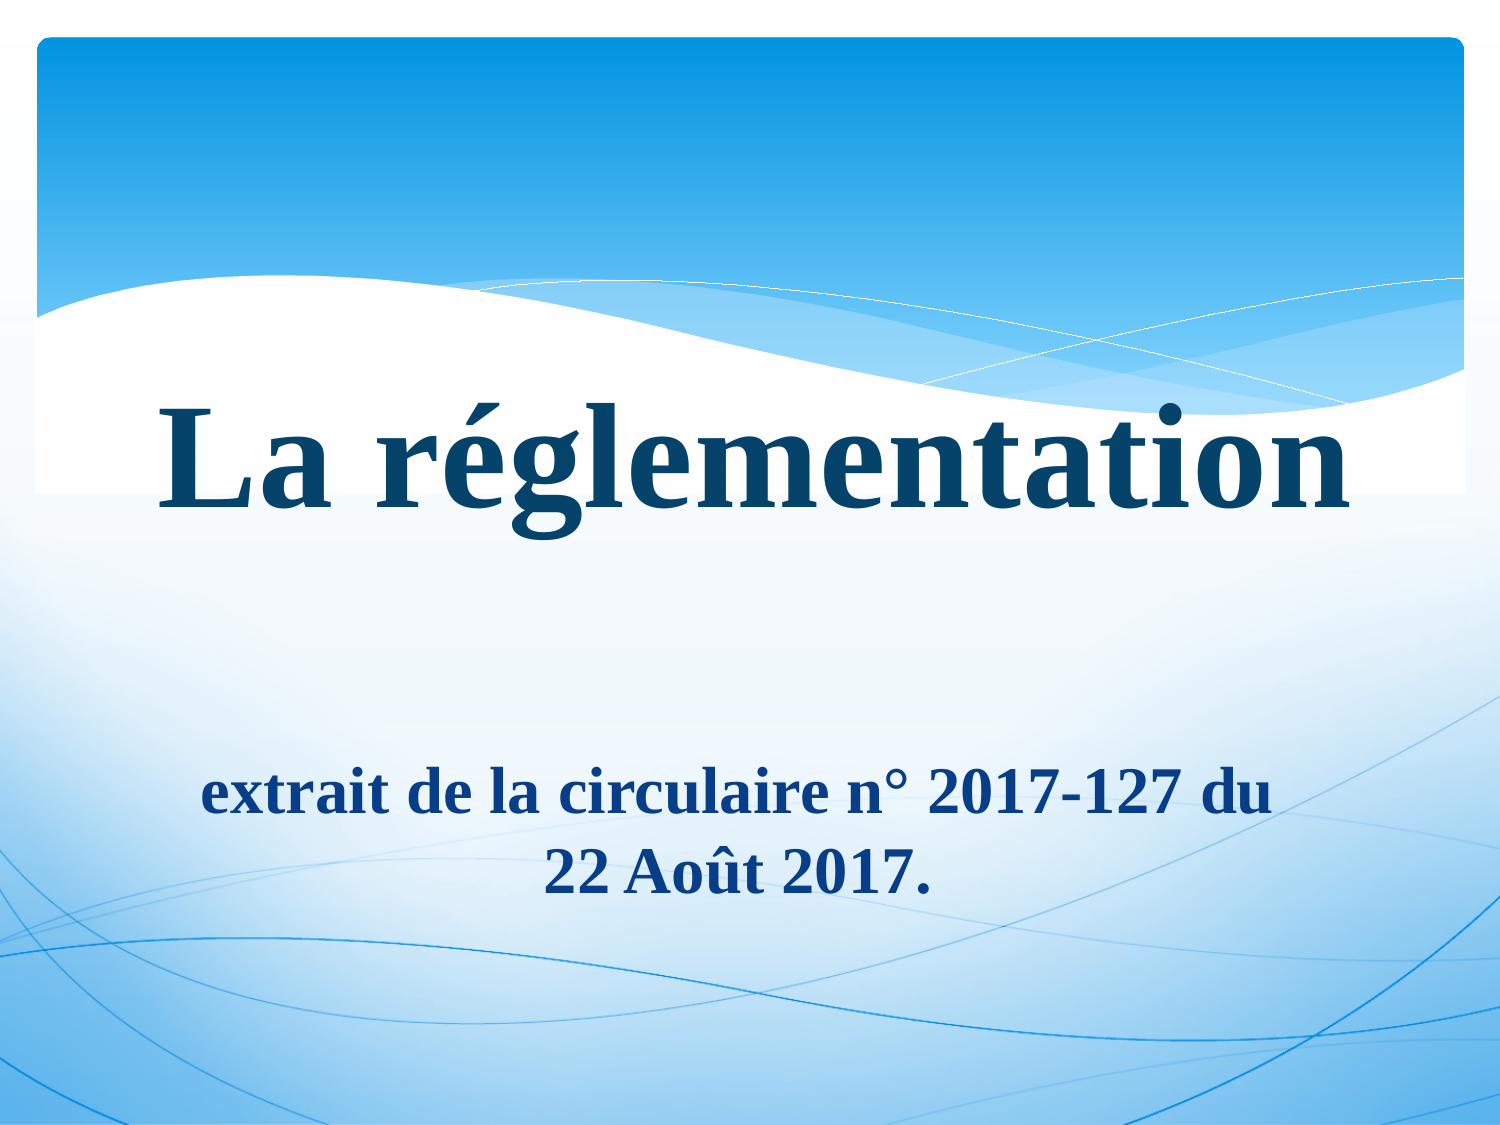

La réglementation
extrait de la circulaire n° 2017-127 du 22 Août 2017.